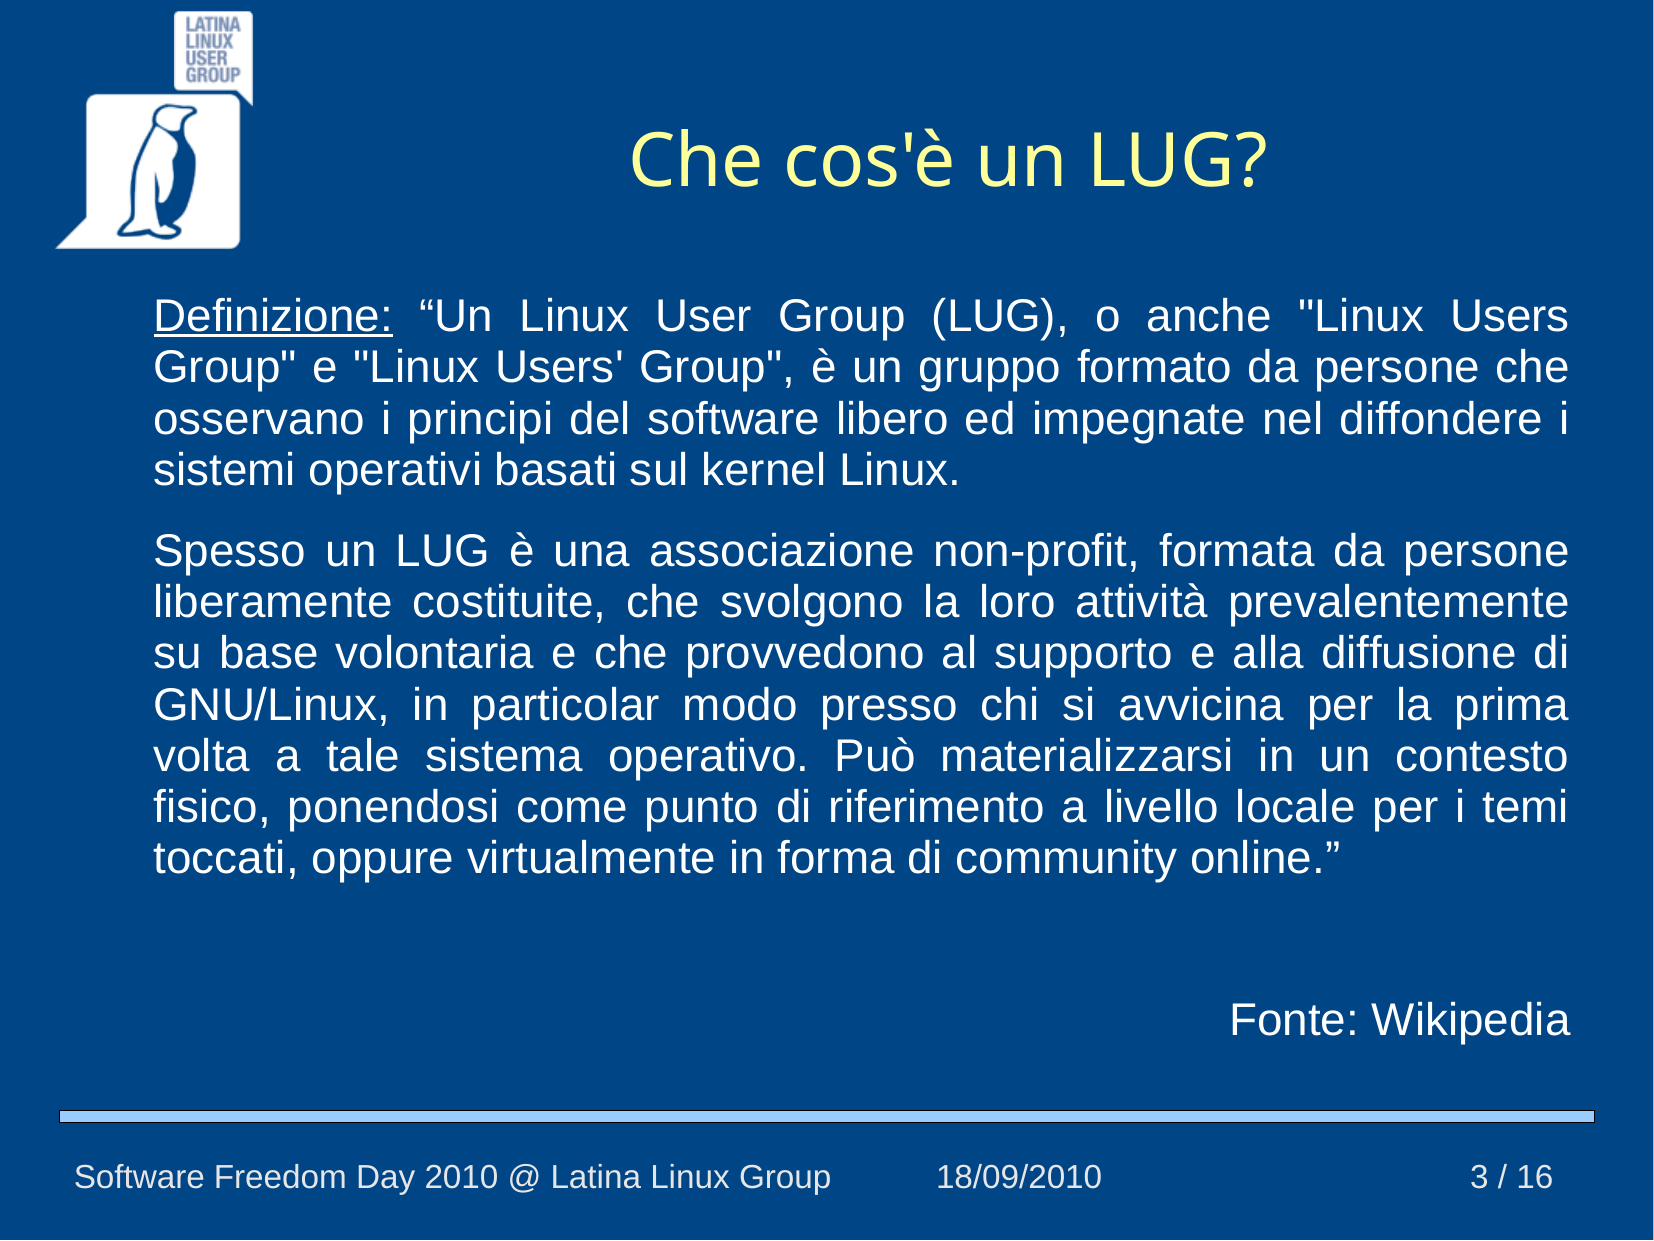

# Che cos'è un LUG?
Definizione: “Un Linux User Group (LUG), o anche "Linux Users Group" e "Linux Users' Group", è un gruppo formato da persone che osservano i principi del software libero ed impegnate nel diffondere i sistemi operativi basati sul kernel Linux.
Spesso un LUG è una associazione non-profit, formata da persone liberamente costituite, che svolgono la loro attività prevalentemente su base volontaria e che provvedono al supporto e alla diffusione di GNU/Linux, in particolar modo presso chi si avvicina per la prima volta a tale sistema operativo. Può materializzarsi in un contesto fisico, ponendosi come punto di riferimento a livello locale per i temi toccati, oppure virtualmente in forma di community online.”
Fonte: Wikipedia